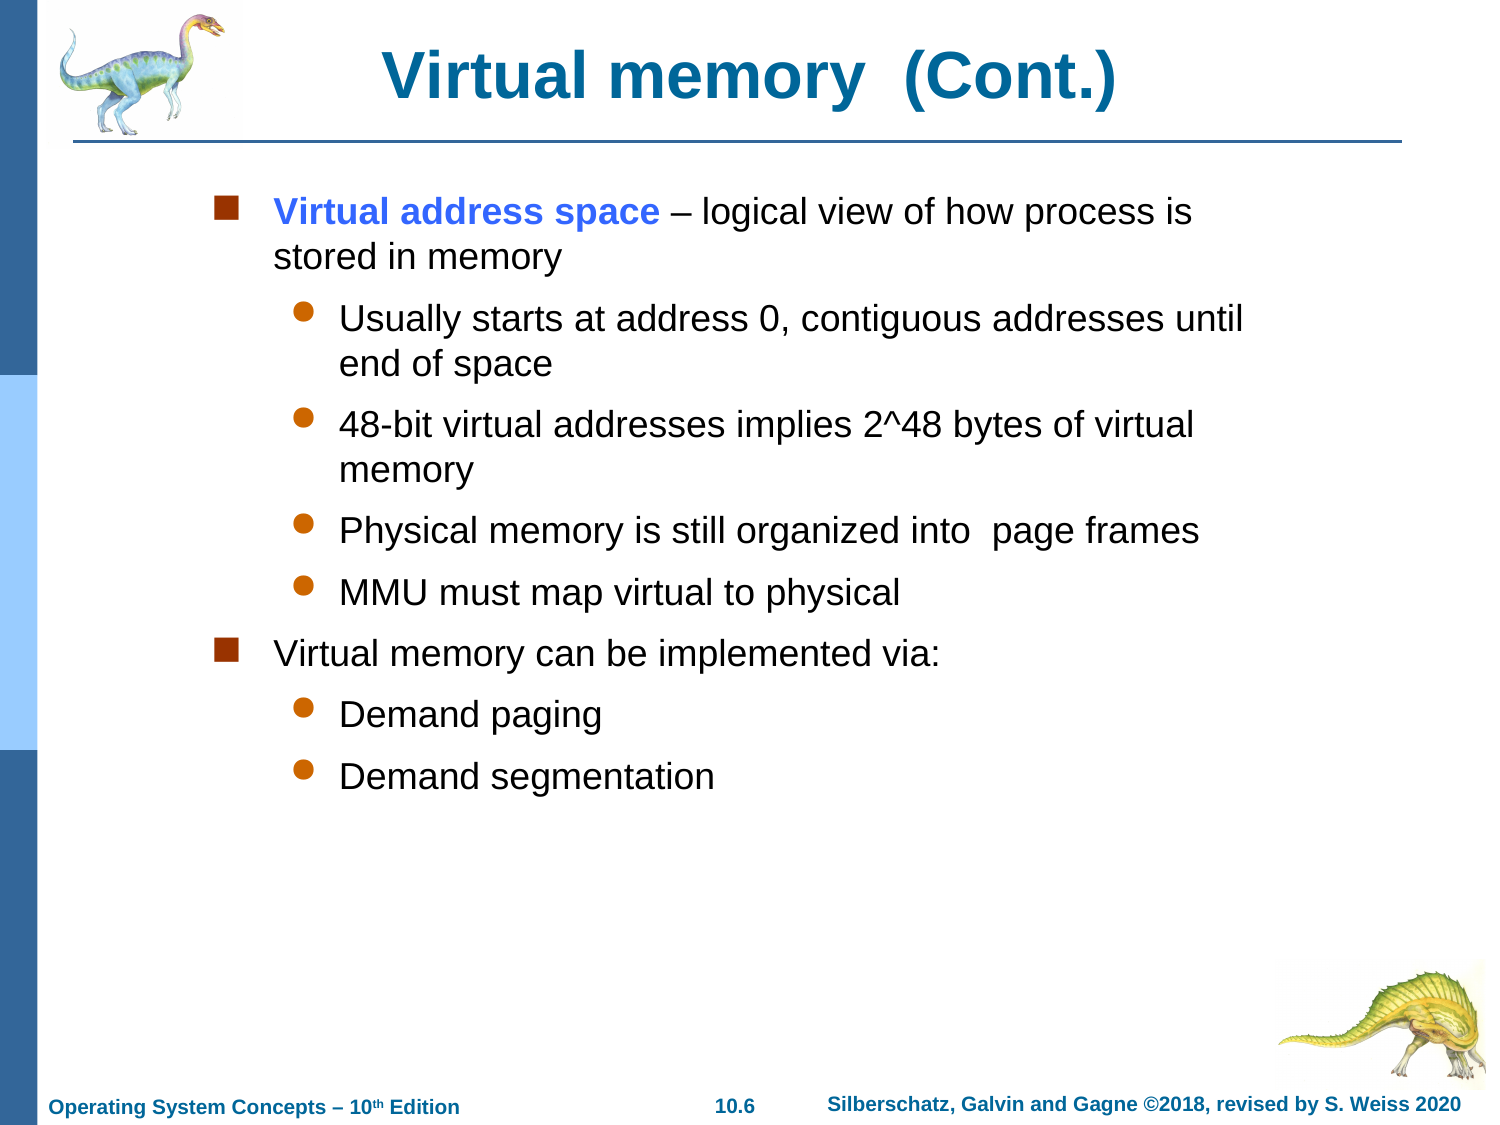

# Virtual memory (Cont.)
Virtual address space – logical view of how process is stored in memory
Usually starts at address 0, contiguous addresses until end of space
48-bit virtual addresses implies 2^48 bytes of virtual memory
Physical memory is still organized into page frames
MMU must map virtual to physical
Virtual memory can be implemented via:
Demand paging
Demand segmentation